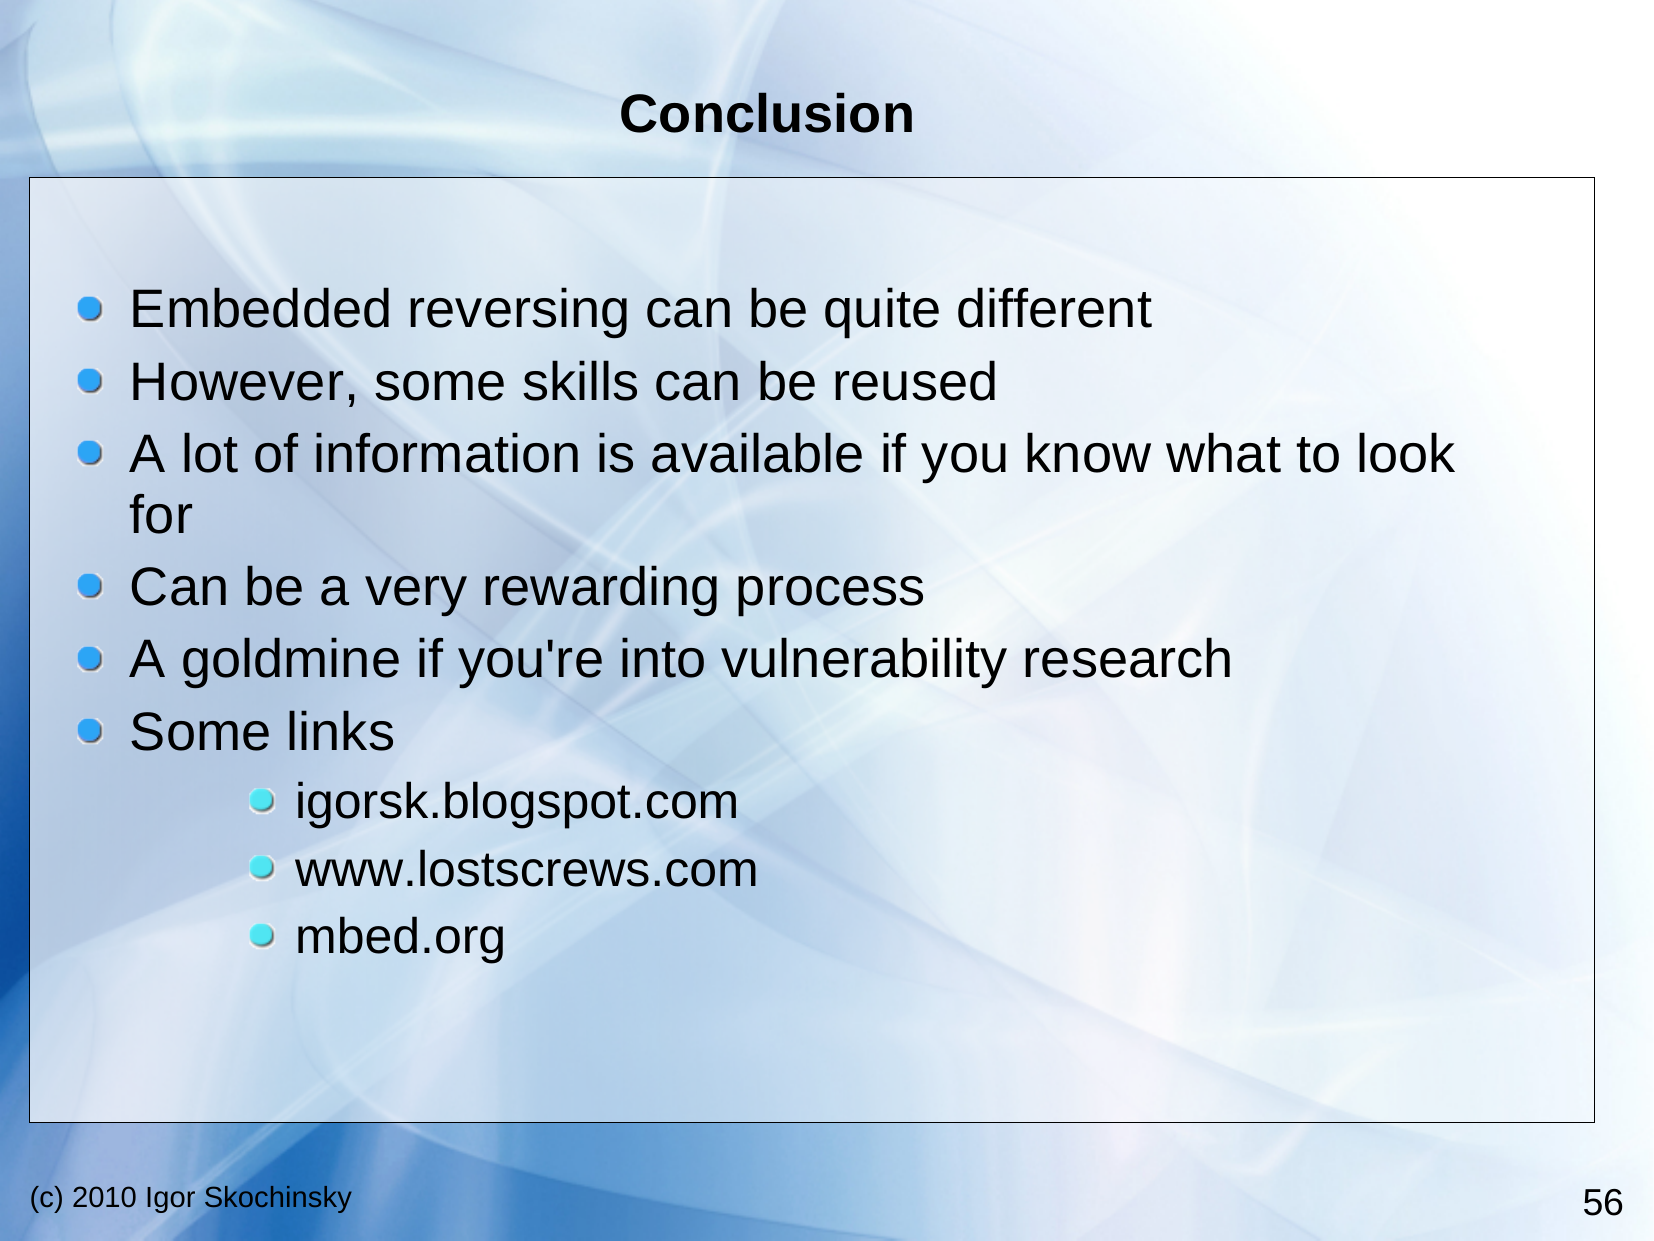

# Conclusion
Embedded reversing can be quite different
However, some skills can be reused
A lot of information is available if you know what to look for
Can be a very rewarding process
A goldmine if you're into vulnerability research
Some links
igorsk.blogspot.com
www.lostscrews.com
mbed.org
(c) 2010 Igor Skochinsky
56